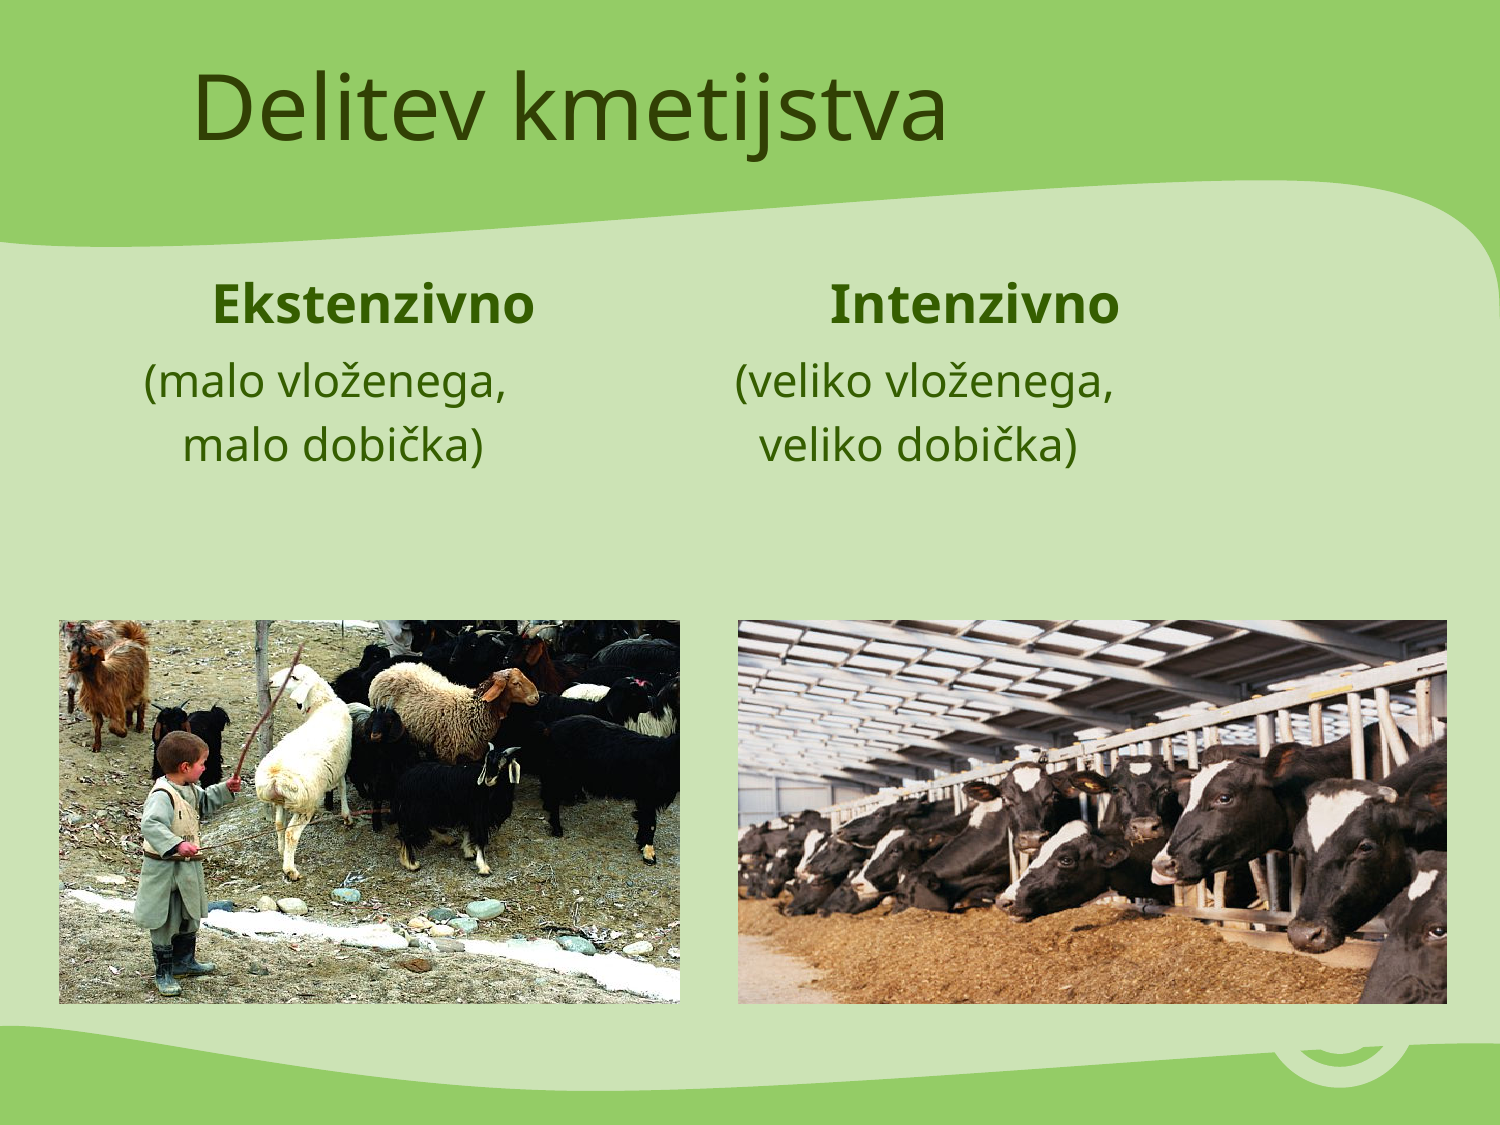

# Delitev kmetijstva
 Ekstenzivno Intenzivno
 (malo vloženega, (veliko vloženega,
 malo dobička) veliko dobička)